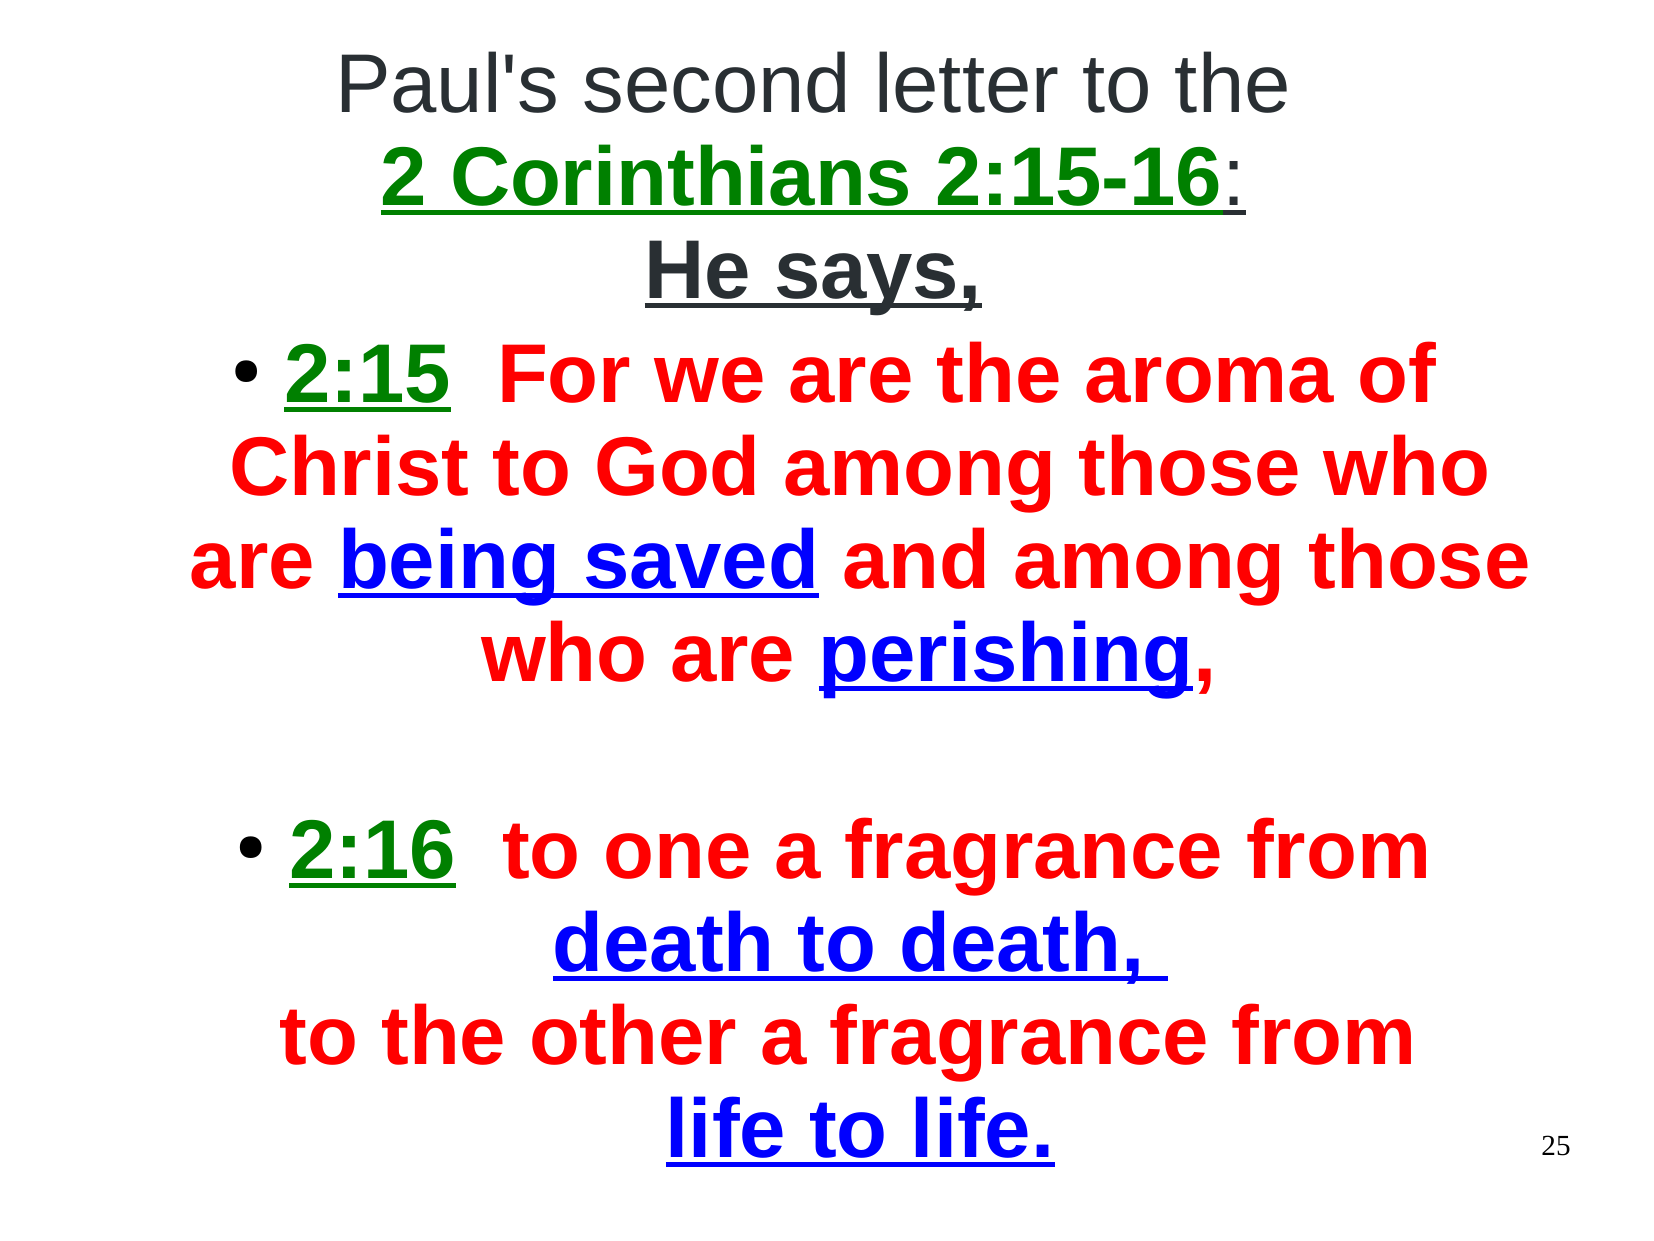

# Paul's second letter to the 2 Corinthians 2:15-16: He says,
2:15  For we are the aroma of Christ to God among those who are being saved and among those who are perishing,
2:16  to one a fragrance from death to death,
to the other a fragrance from
life to life.
25